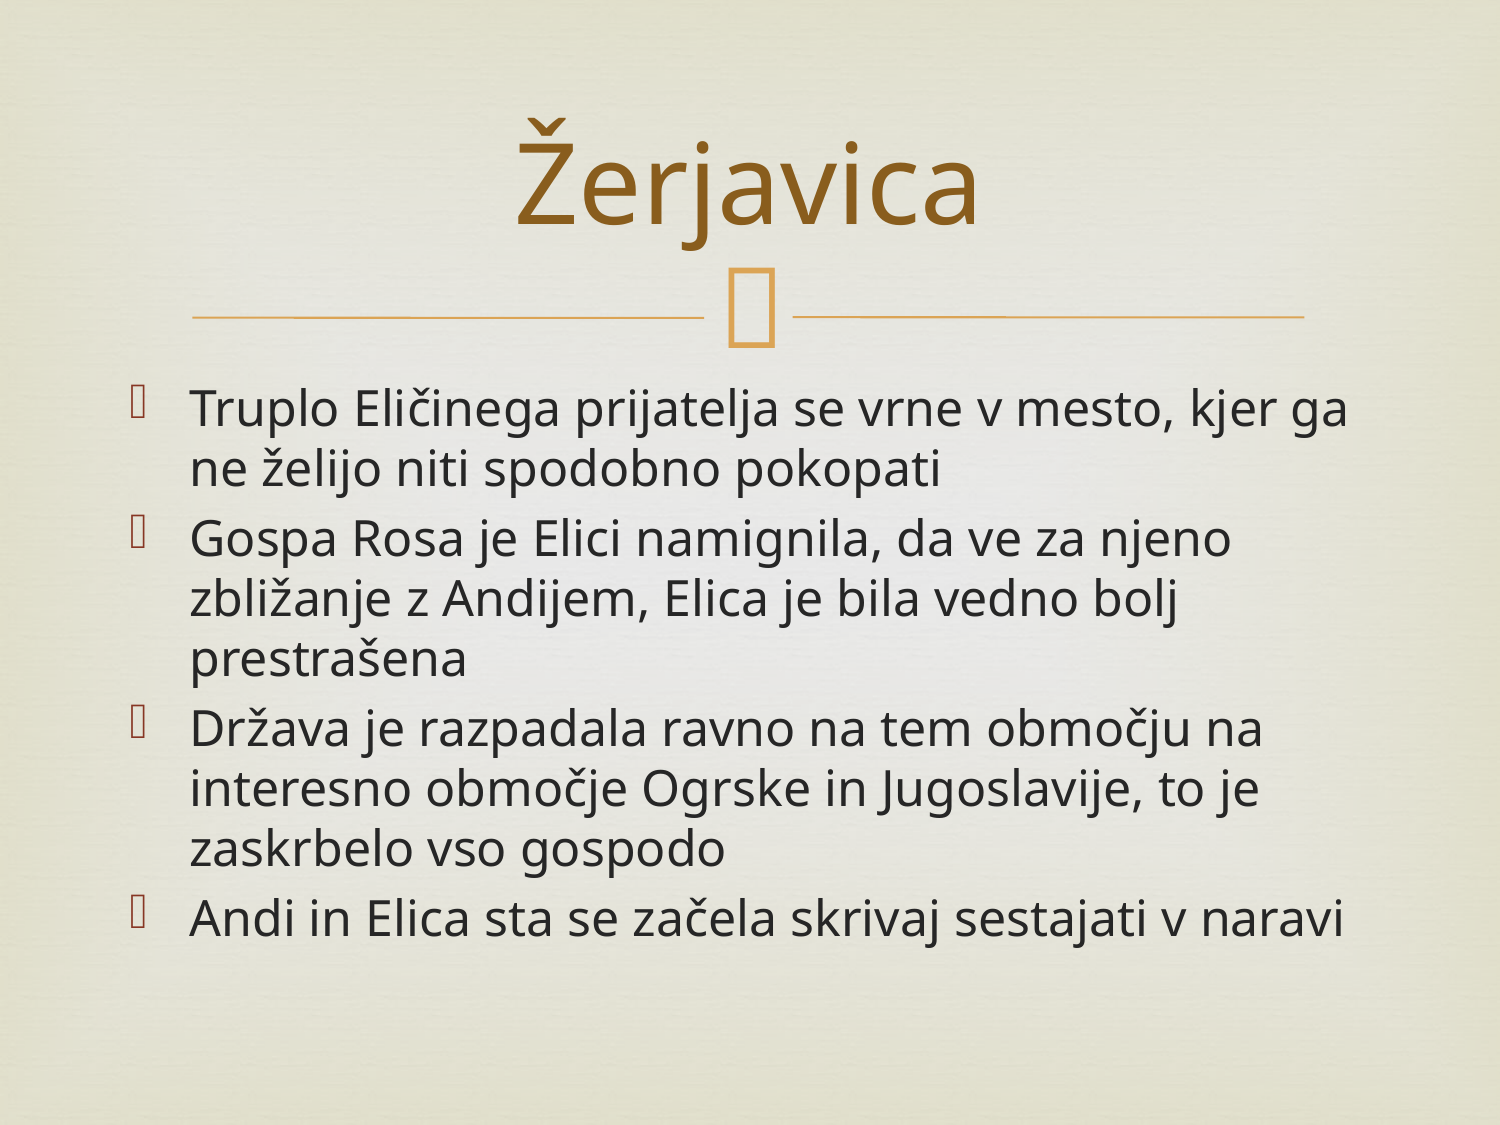

Žerjavica
# Truplo Eličinega prijatelja se vrne v mesto, kjer ga ne želijo niti spodobno pokopati
Gospa Rosa je Elici namignila, da ve za njeno zbližanje z Andijem, Elica je bila vedno bolj prestrašena
Država je razpadala ravno na tem območju na interesno območje Ogrske in Jugoslavije, to je zaskrbelo vso gospodo
Andi in Elica sta se začela skrivaj sestajati v naravi